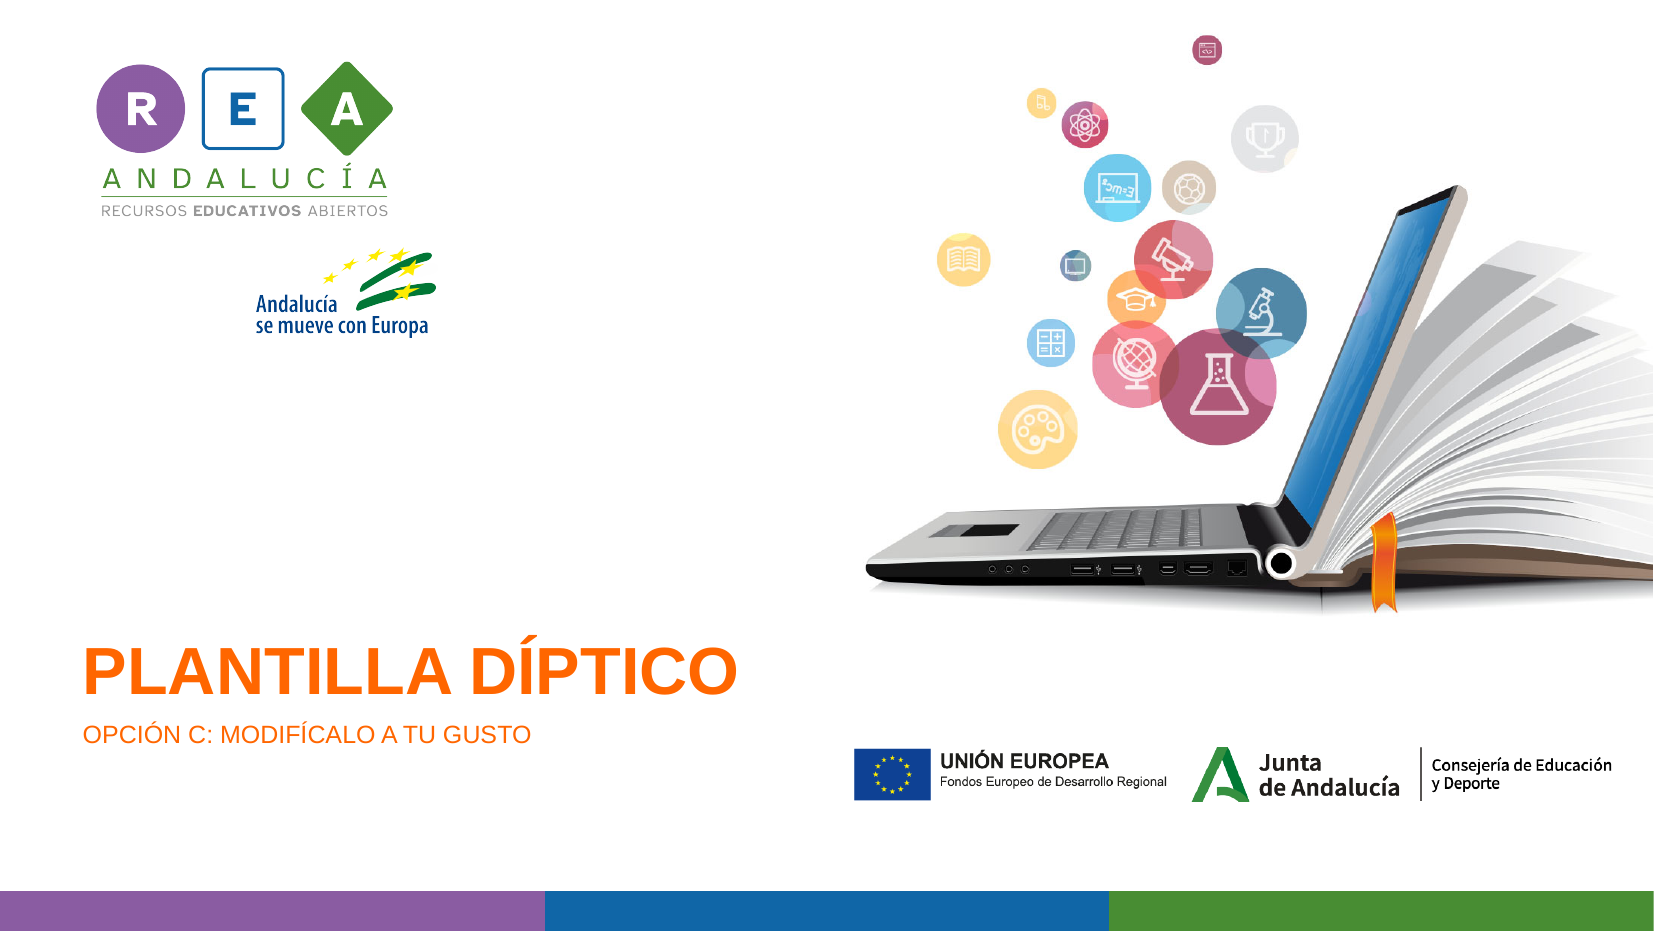

# PLANTILLA DÍPTICO
OPCIÓN C: MODIFÍCALO A TU GUSTO